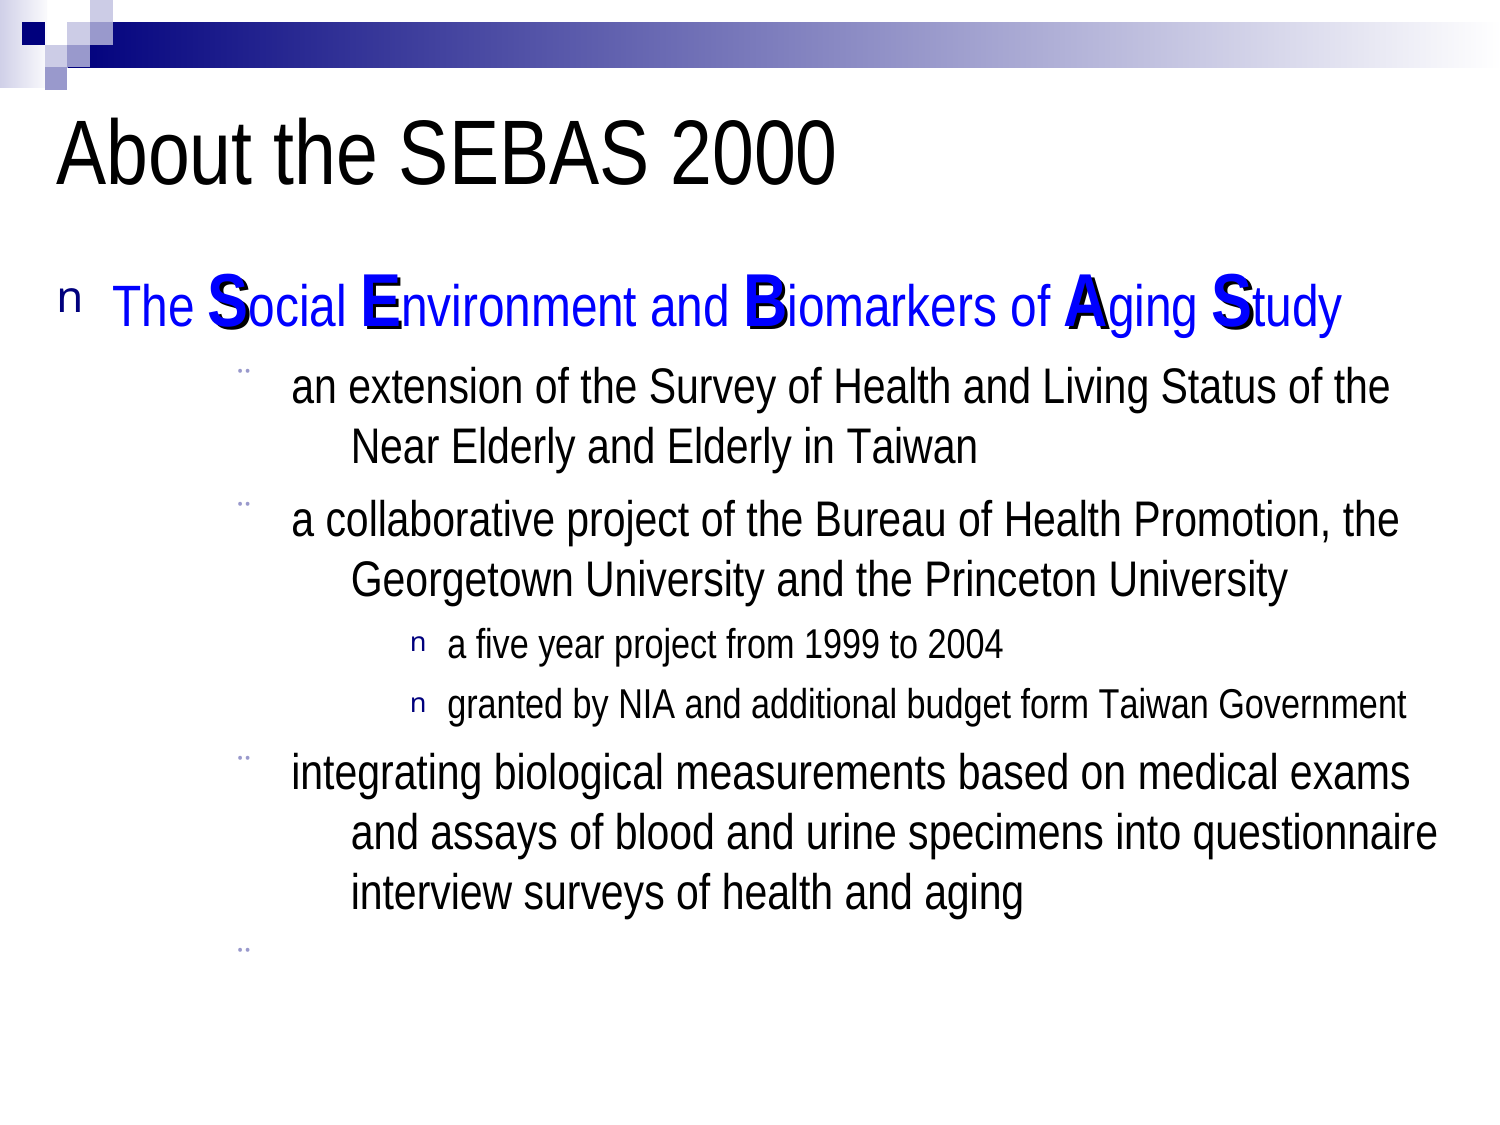

# About the SEBAS 2000
The Social Environment and Biomarkers of Aging Study
an extension of the Survey of Health and Living Status of the Near Elderly and Elderly in Taiwan
a collaborative project of the Bureau of Health Promotion, the Georgetown University and the Princeton University
a five year project from 1999 to 2004
granted by NIA and additional budget form Taiwan Government
integrating biological measurements based on medical exams and assays of blood and urine specimens into questionnaire interview surveys of health and aging